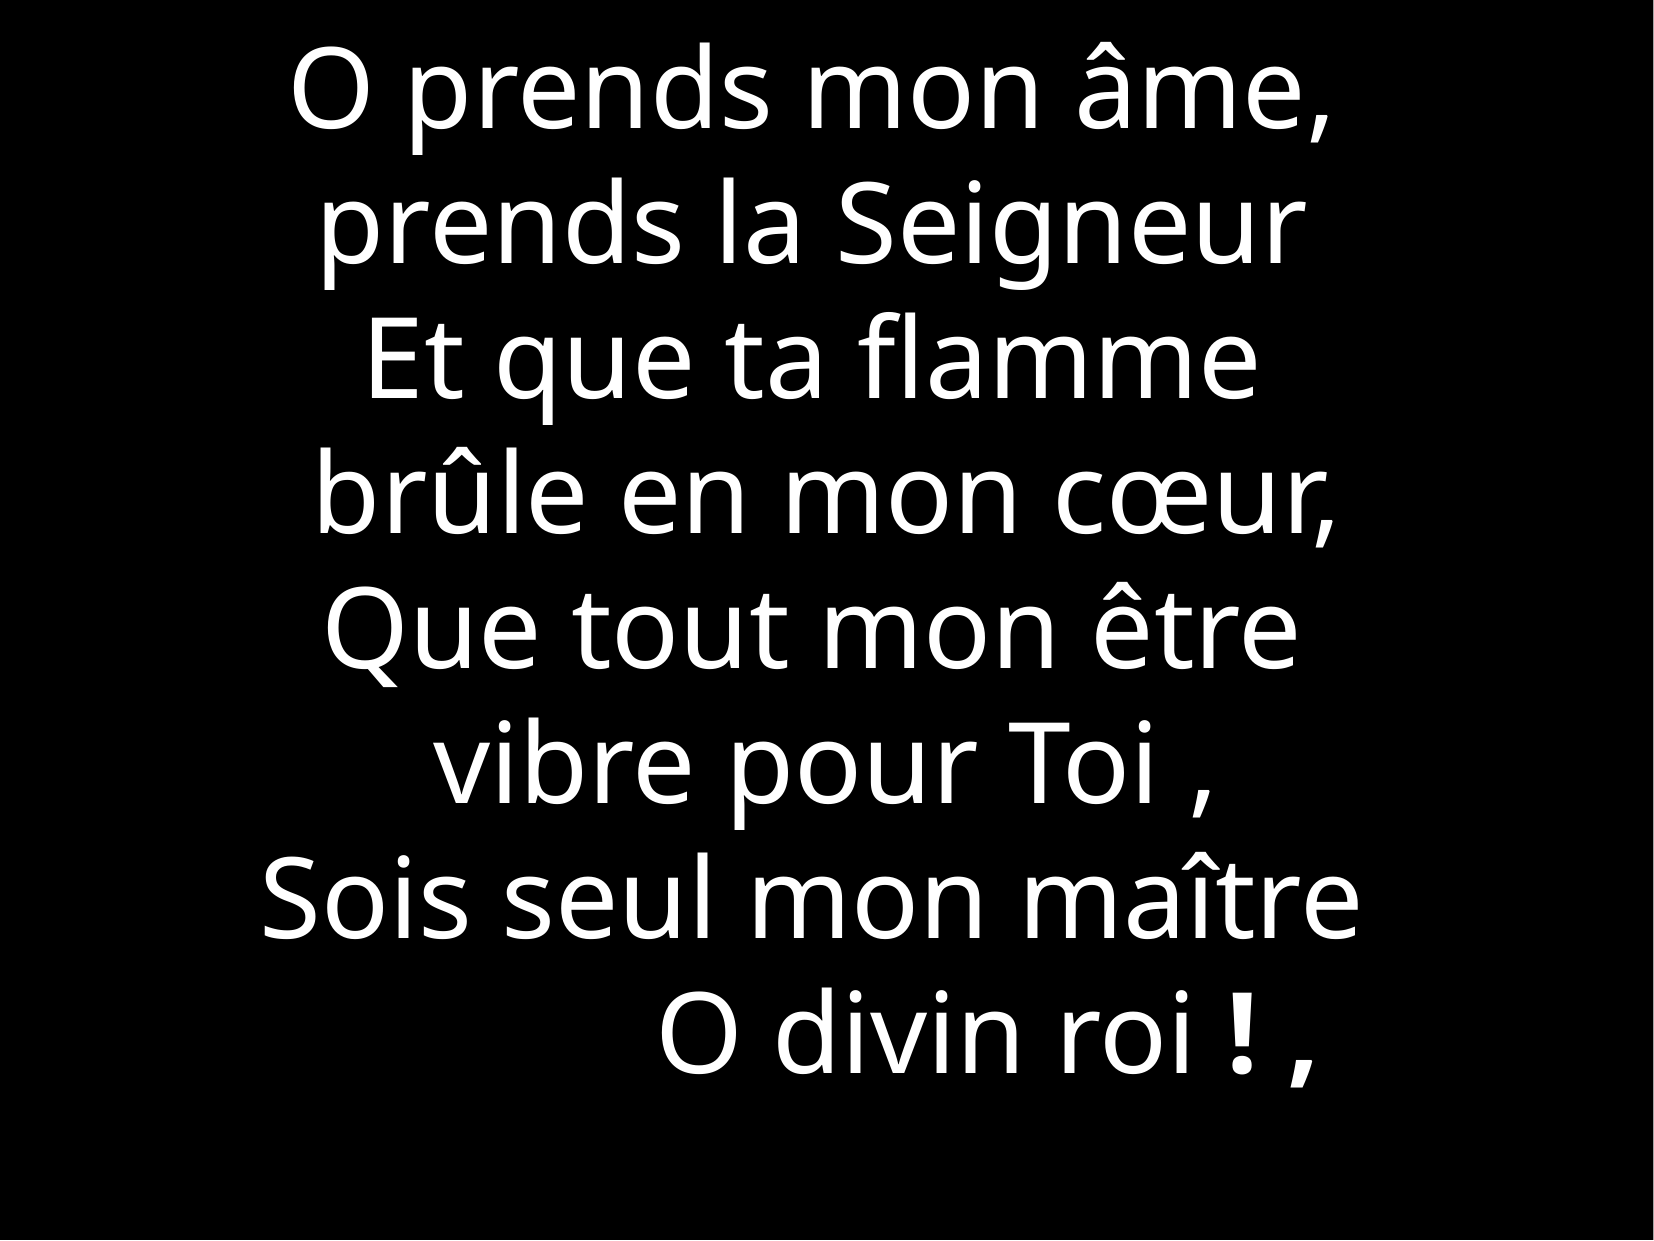

O prends mon âme,
prends la Seigneur
Et que ta flamme
brûle en mon cœur,
Que tout mon être
vibre pour Toi ,
Sois seul mon maître
 O divin roi ! ,